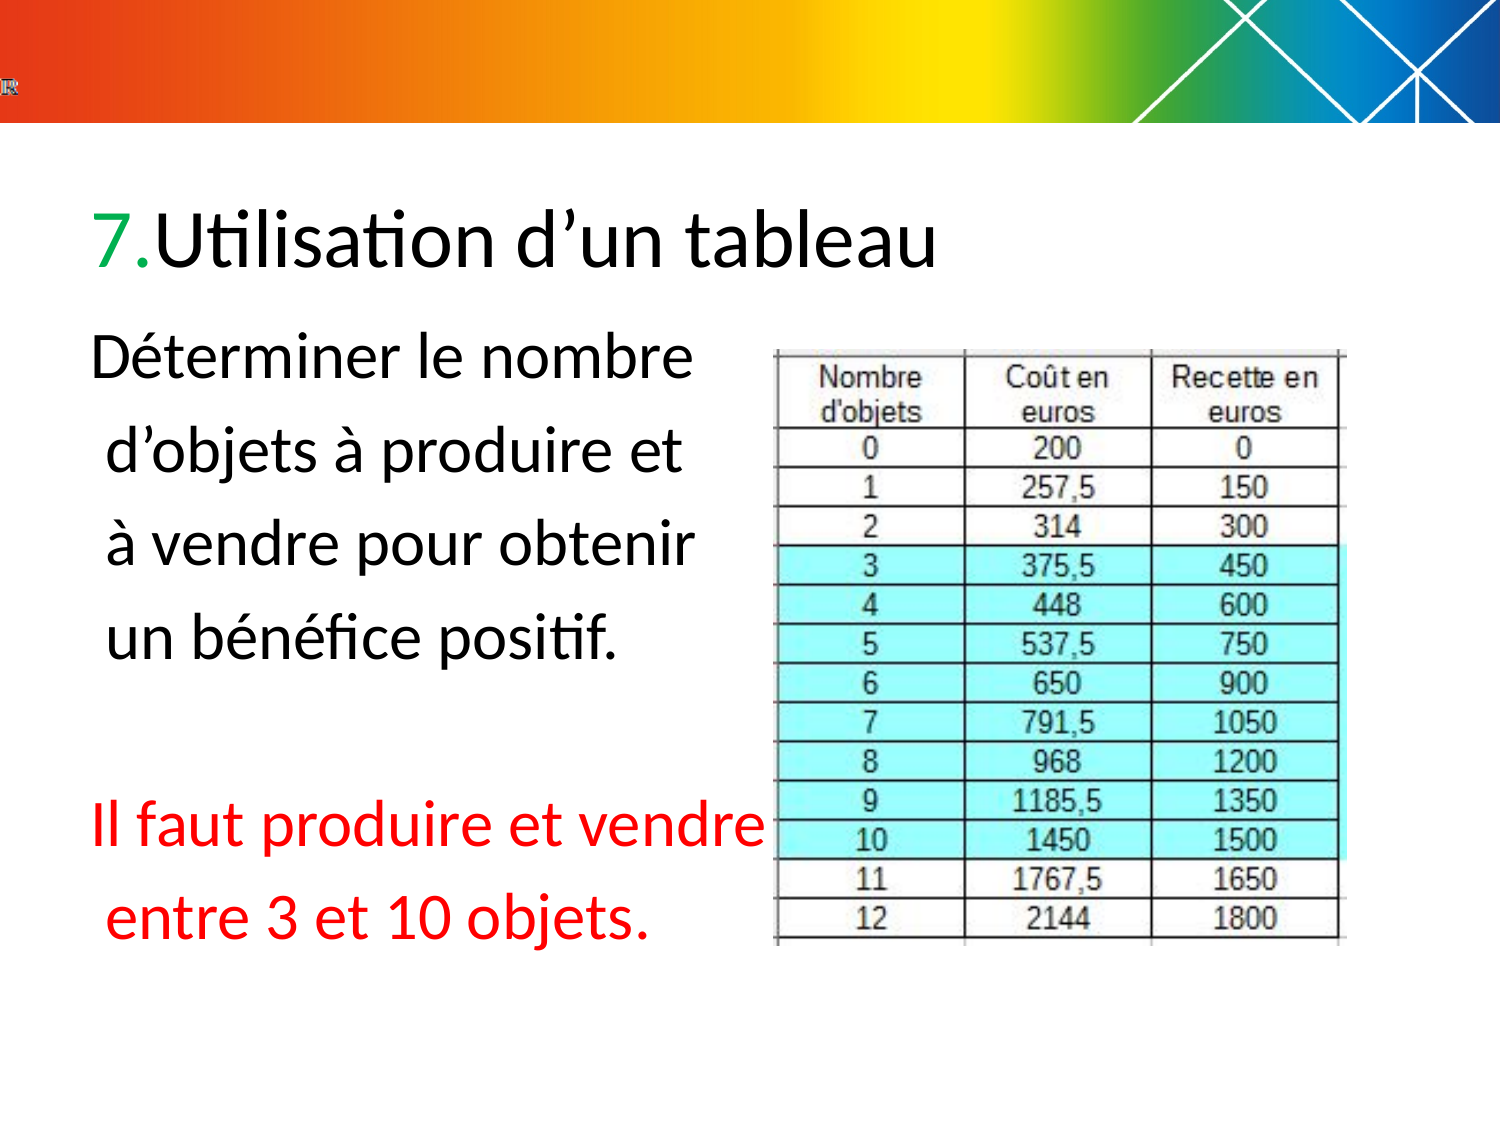

# 7.Utilisation d’un tableau
Déterminer le nombre
 d’objets à produire et
 à vendre pour obtenir
 un bénéfice positif.
Il faut produire et vendre
 entre 3 et 10 objets.